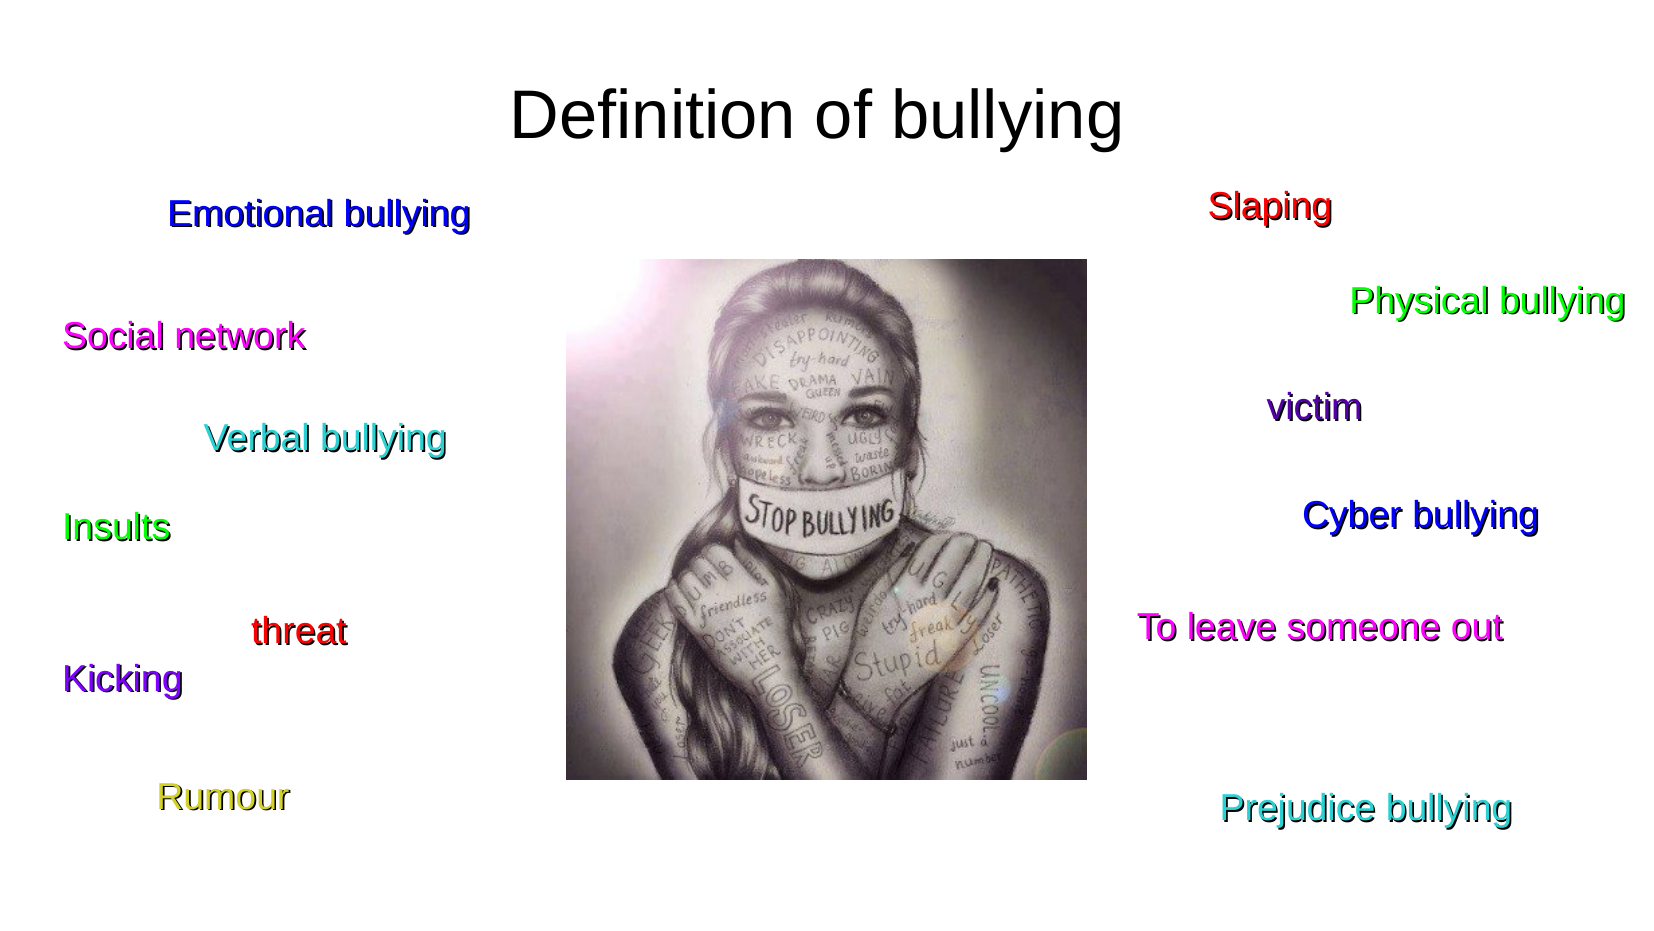

# Definition of bullying
Slaping
 Emotional bullying
Physical bullying
Social network
victim
Verbal bullying
Cyber bullying
Insults
To leave someone out
threat
Kicking
Rumour
Prejudice bullying